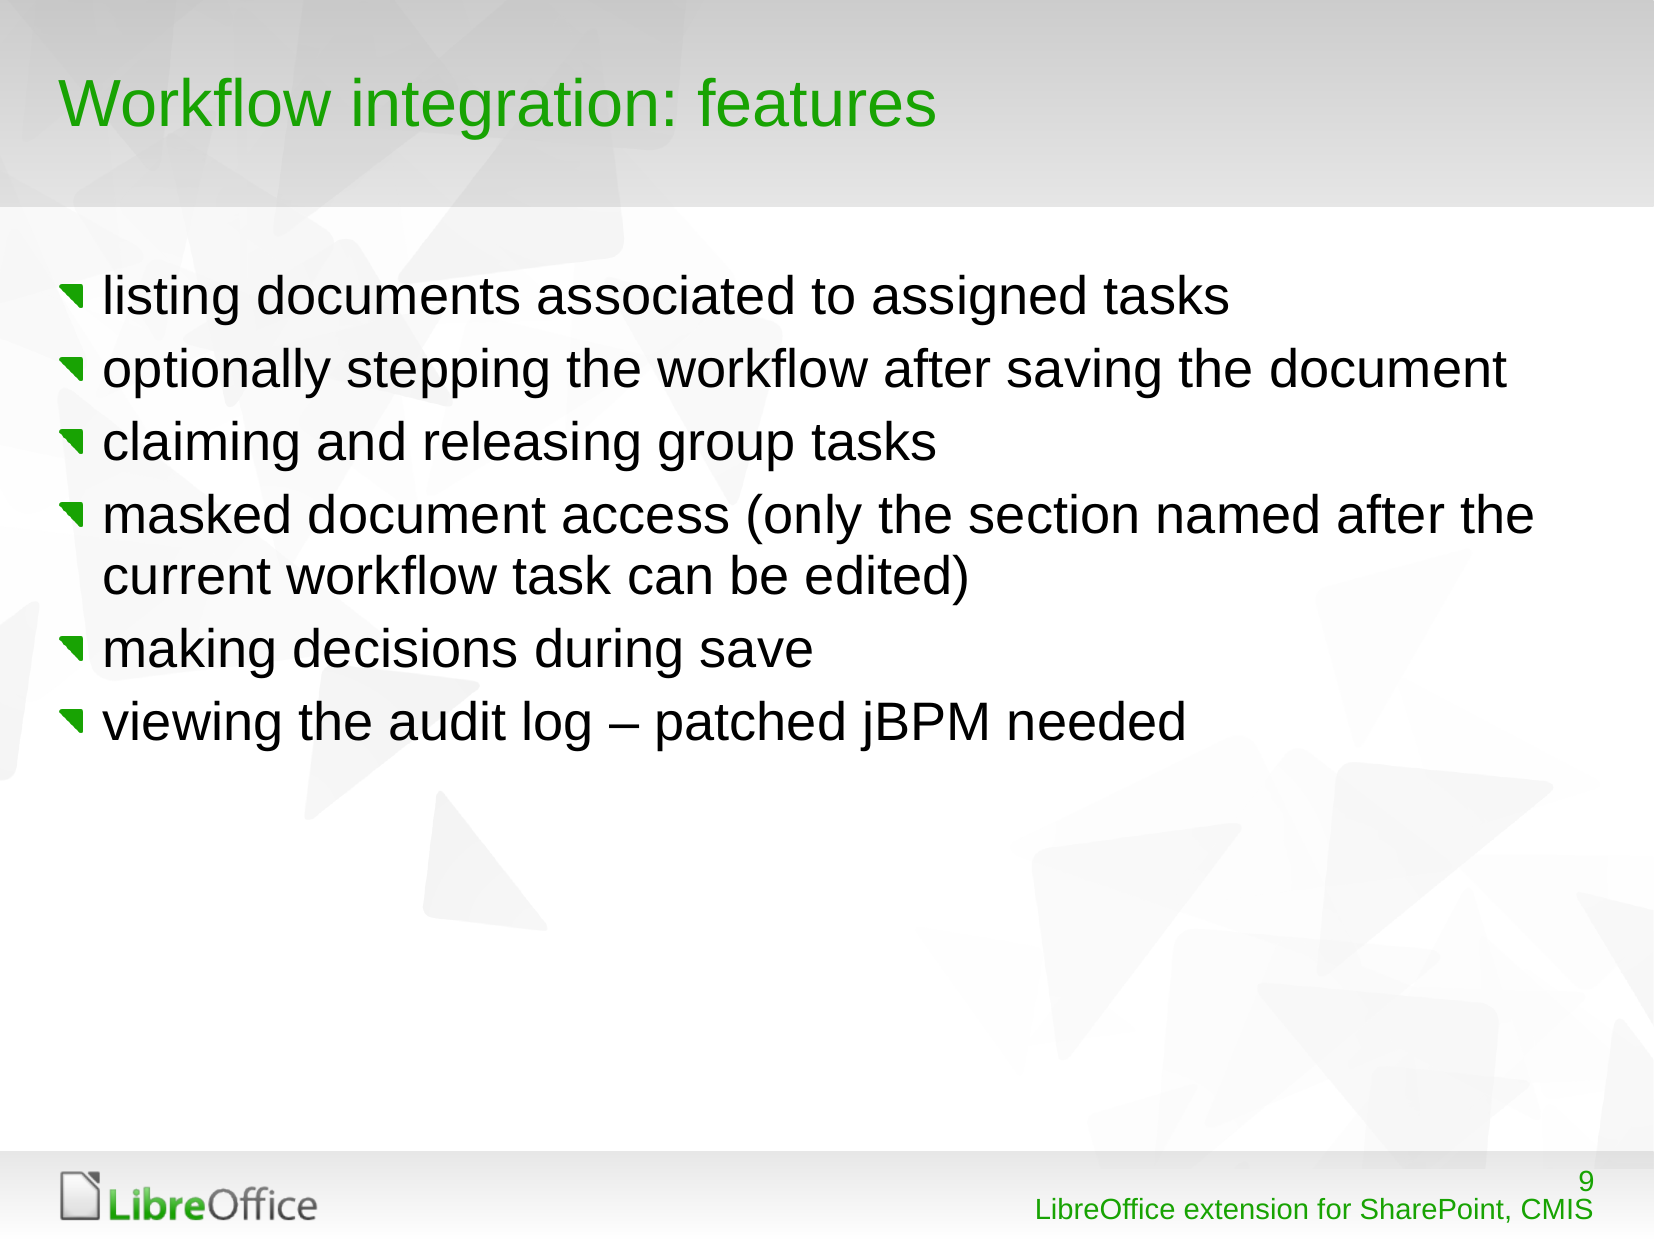

# Workflow integration: features
listing documents associated to assigned tasks
optionally stepping the workflow after saving the document
claiming and releasing group tasks
masked document access (only the section named after the current workflow task can be edited)
making decisions during save
viewing the audit log – patched jBPM needed
9
LibreOffice extension for SharePoint, CMIS